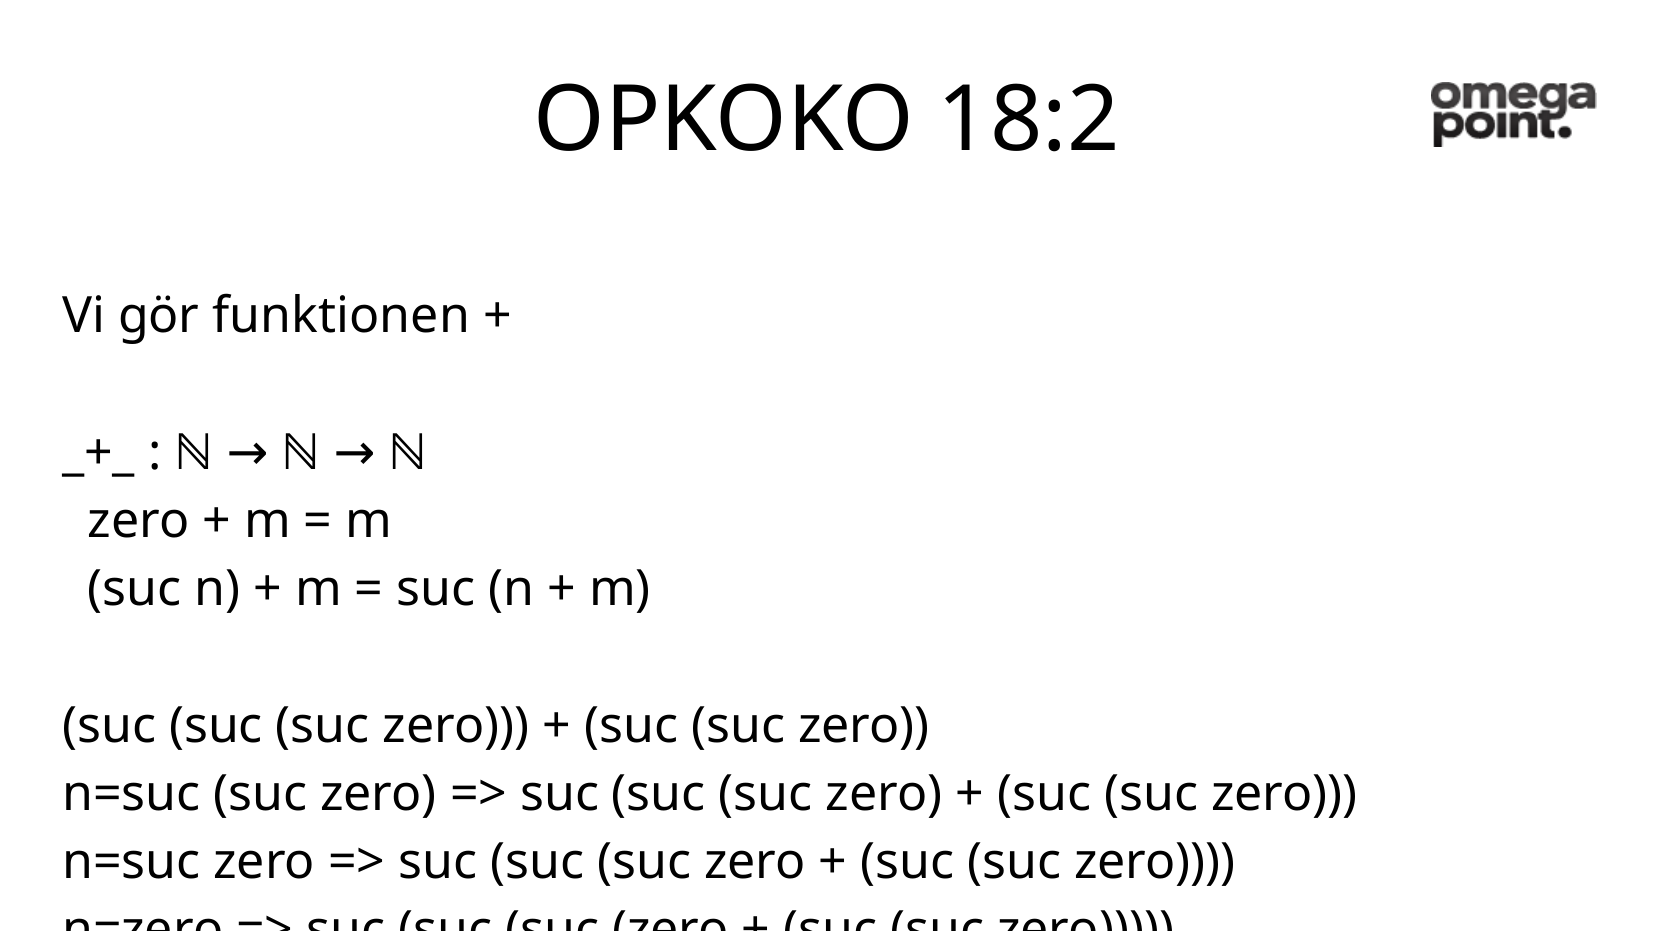

# OPKOKO 18:2
Vi gör funktionen +
_+_ : ℕ → ℕ → ℕ
 zero + m = m
 (suc n) + m = suc (n + m)
(suc (suc (suc zero))) + (suc (suc zero))
n=suc (suc zero) => suc (suc (suc zero) + (suc (suc zero)))
n=suc zero => suc (suc (suc zero + (suc (suc zero))))
n=zero => suc (suc (suc (zero + (suc (suc zero)))))
suc (suc (suc (suc (suc zero))))